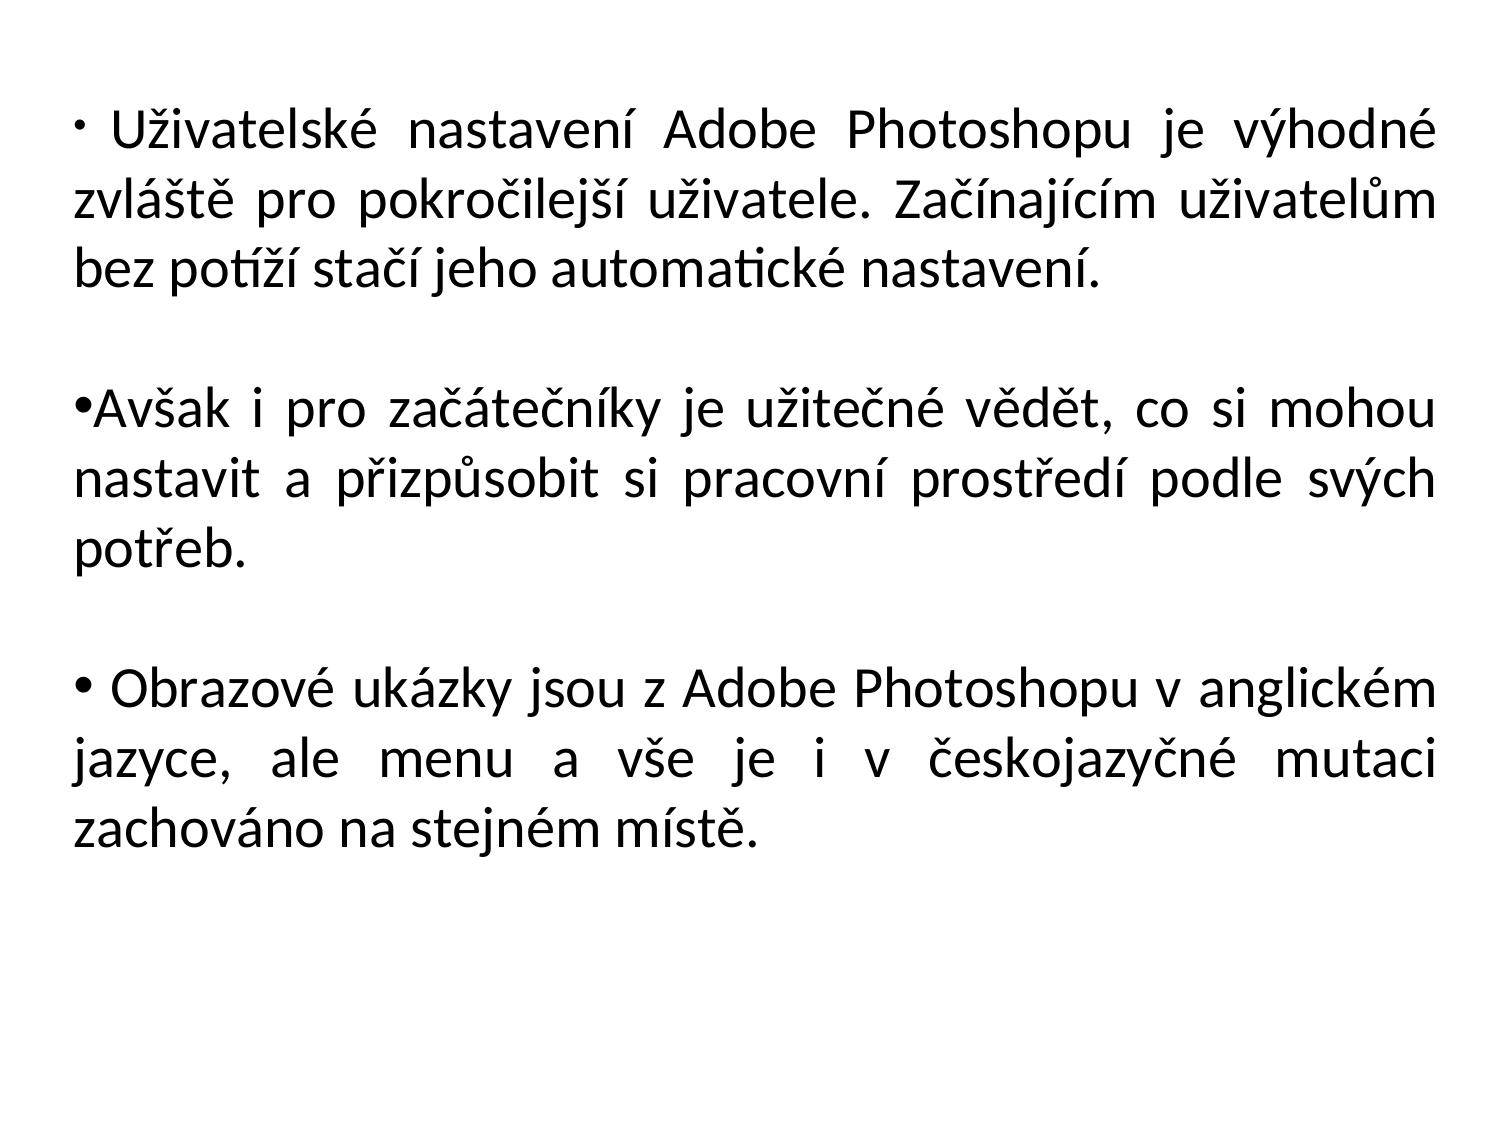

Uživatelské nastavení Adobe Photoshopu je výhodné zvláště pro pokročilejší uživatele. Začínajícím uživatelům bez potíží stačí jeho automatické nastavení.
Avšak i pro začátečníky je užitečné vědět, co si mohou nastavit a přizpůsobit si pracovní prostředí podle svých potřeb.
 Obrazové ukázky jsou z Adobe Photoshopu v anglickém jazyce, ale menu a vše je i v českojazyčné mutaci zachováno na stejném místě.